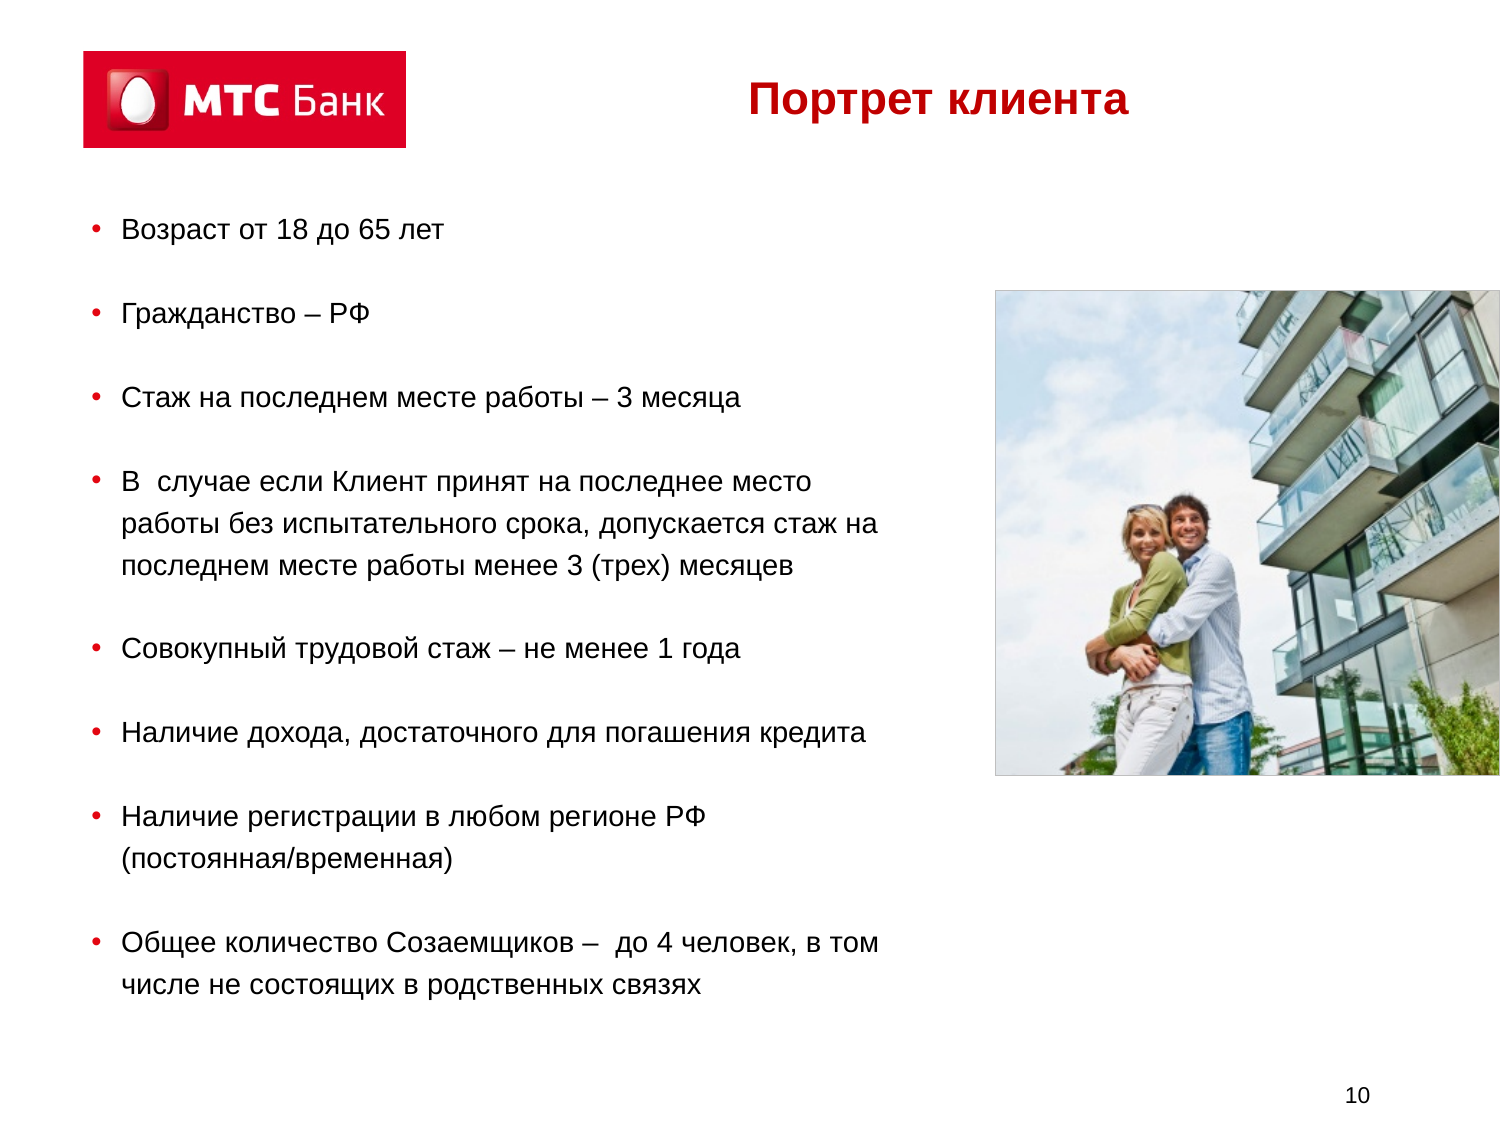

Портрет клиента
Возраст от 18 до 65 лет
Гражданство – РФ
Стаж на последнем месте работы – 3 месяца
В случае если Клиент принят на последнее место работы без испытательного срока, допускается стаж на последнем месте работы менее 3 (трех) месяцев
Совокупный трудовой стаж – не менее 1 года
Наличие дохода, достаточного для погашения кредита
Наличие регистрации в любом регионе РФ (постоянная/временная)
Общее количество Созаемщиков – до 4 человек, в том числе не состоящих в родственных связях